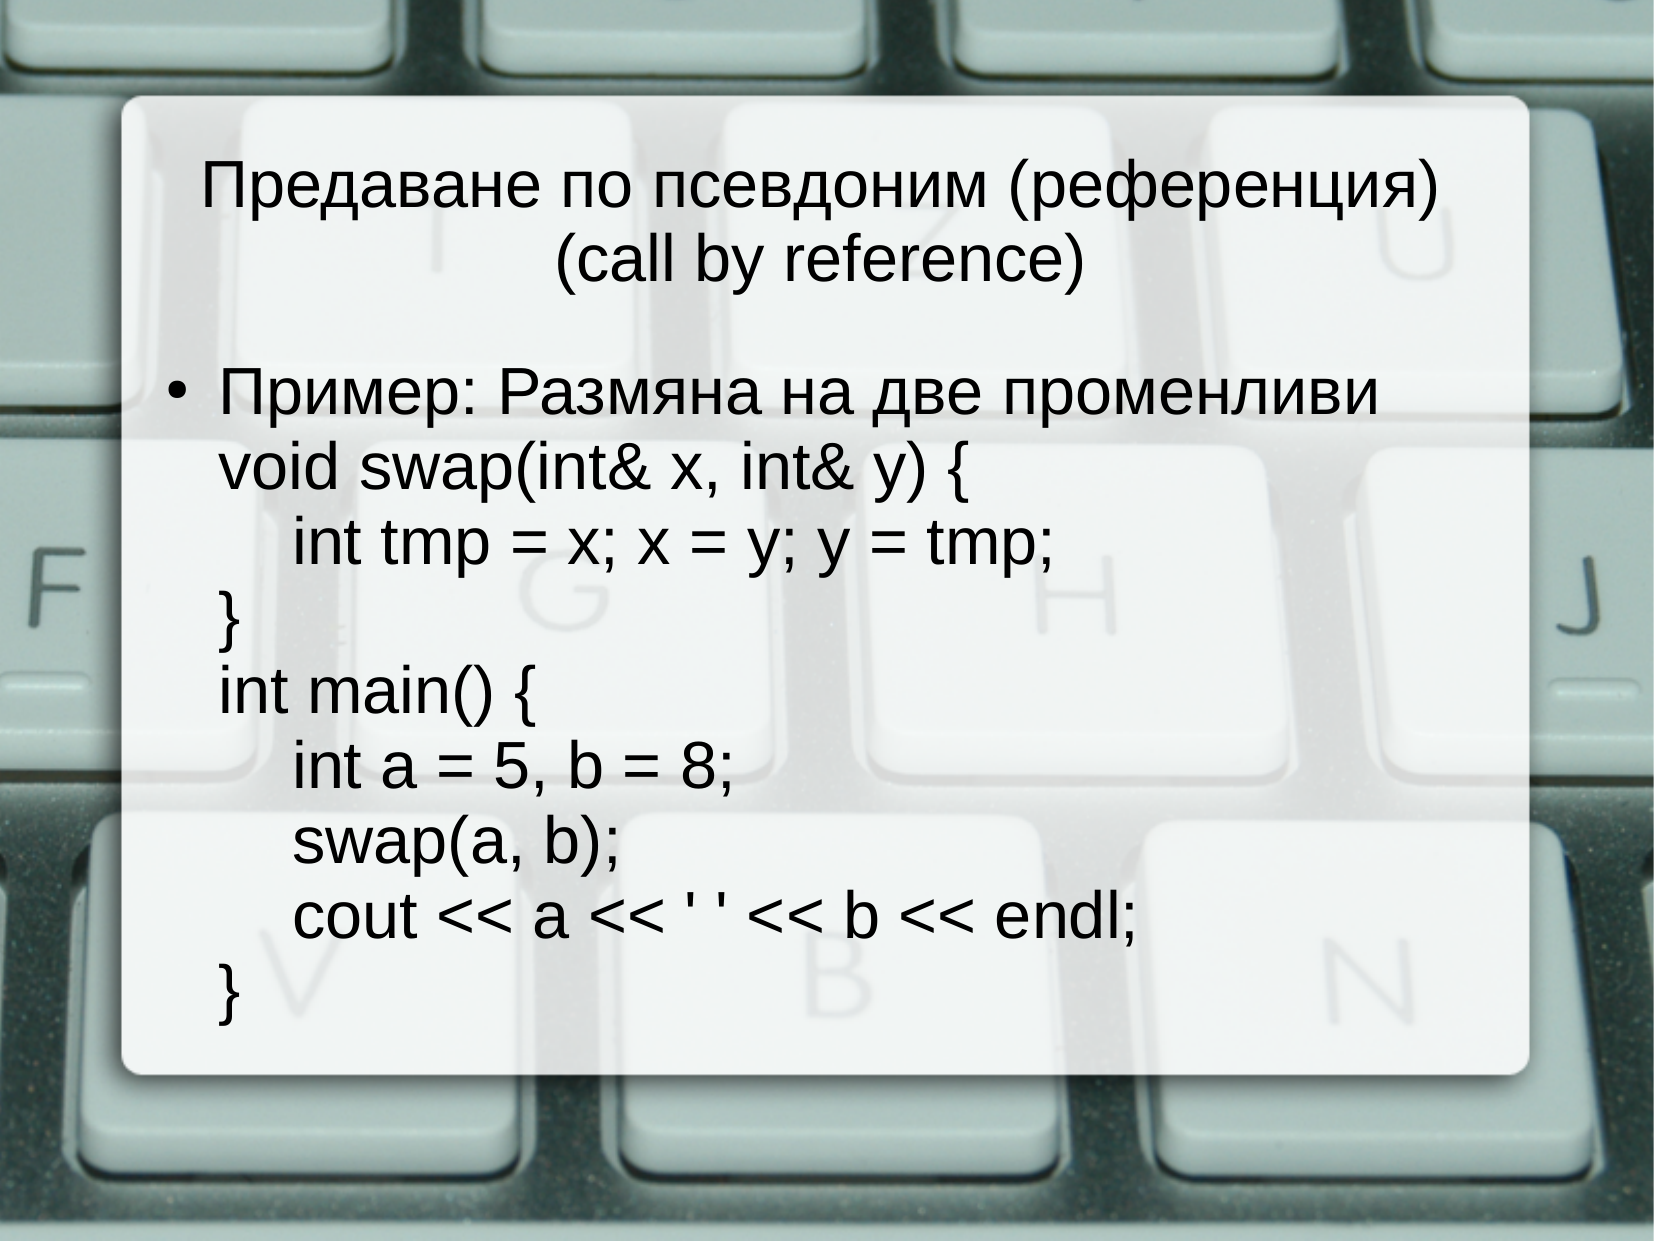

# Предаване по псевдоним (референция) (call by reference)
Пример: Размяна на две променливи
void swap(int& x, int& y) {
	int tmp = x; x = y; y = tmp;
}
int main() {
	int a = 5, b = 8;
	swap(a, b);
	cout << a << ' ' << b << endl;
}